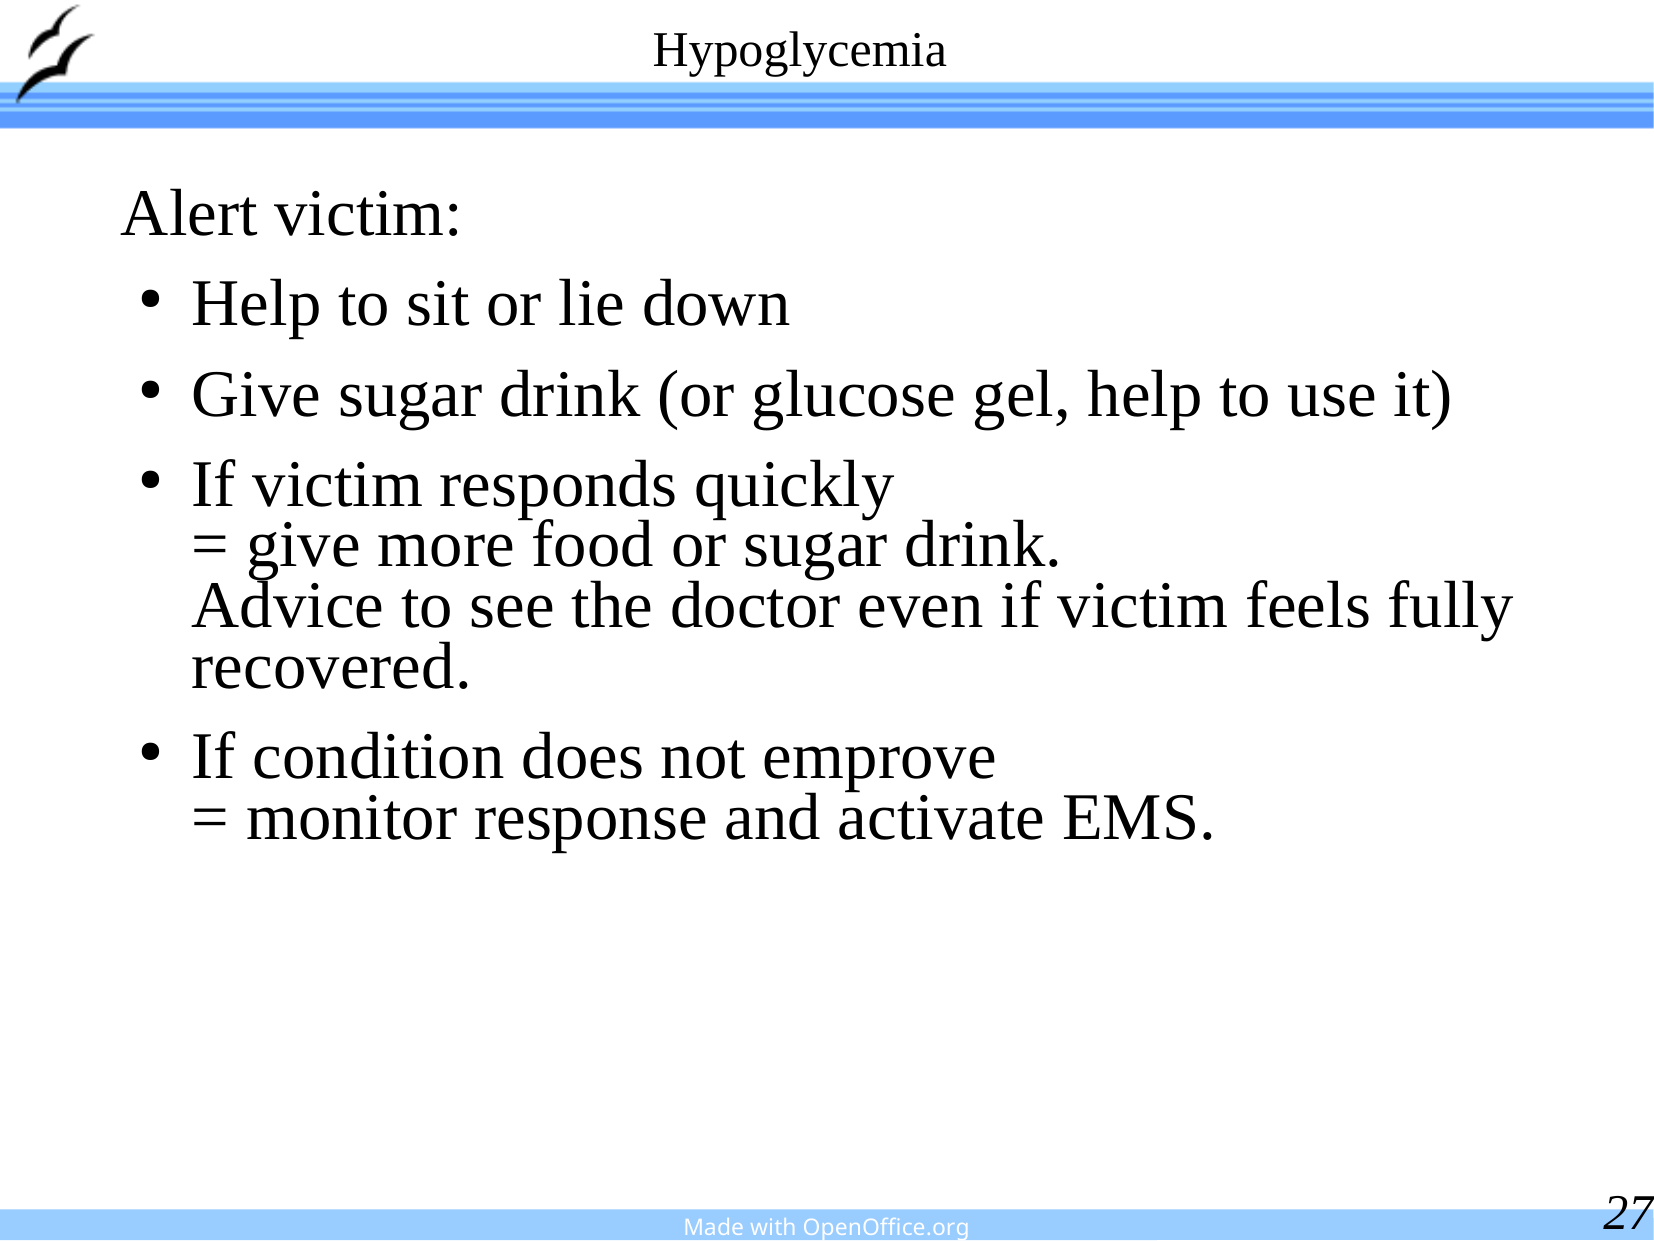

# Hypoglycemia
Alert victim:
Help to sit or lie down
Give sugar drink (or glucose gel, help to use it)
If victim responds quickly
= give more food or sugar drink.
Advice to see the doctor even if victim feels fully recovered.
If condition does not emprove
= monitor response and activate EMS.